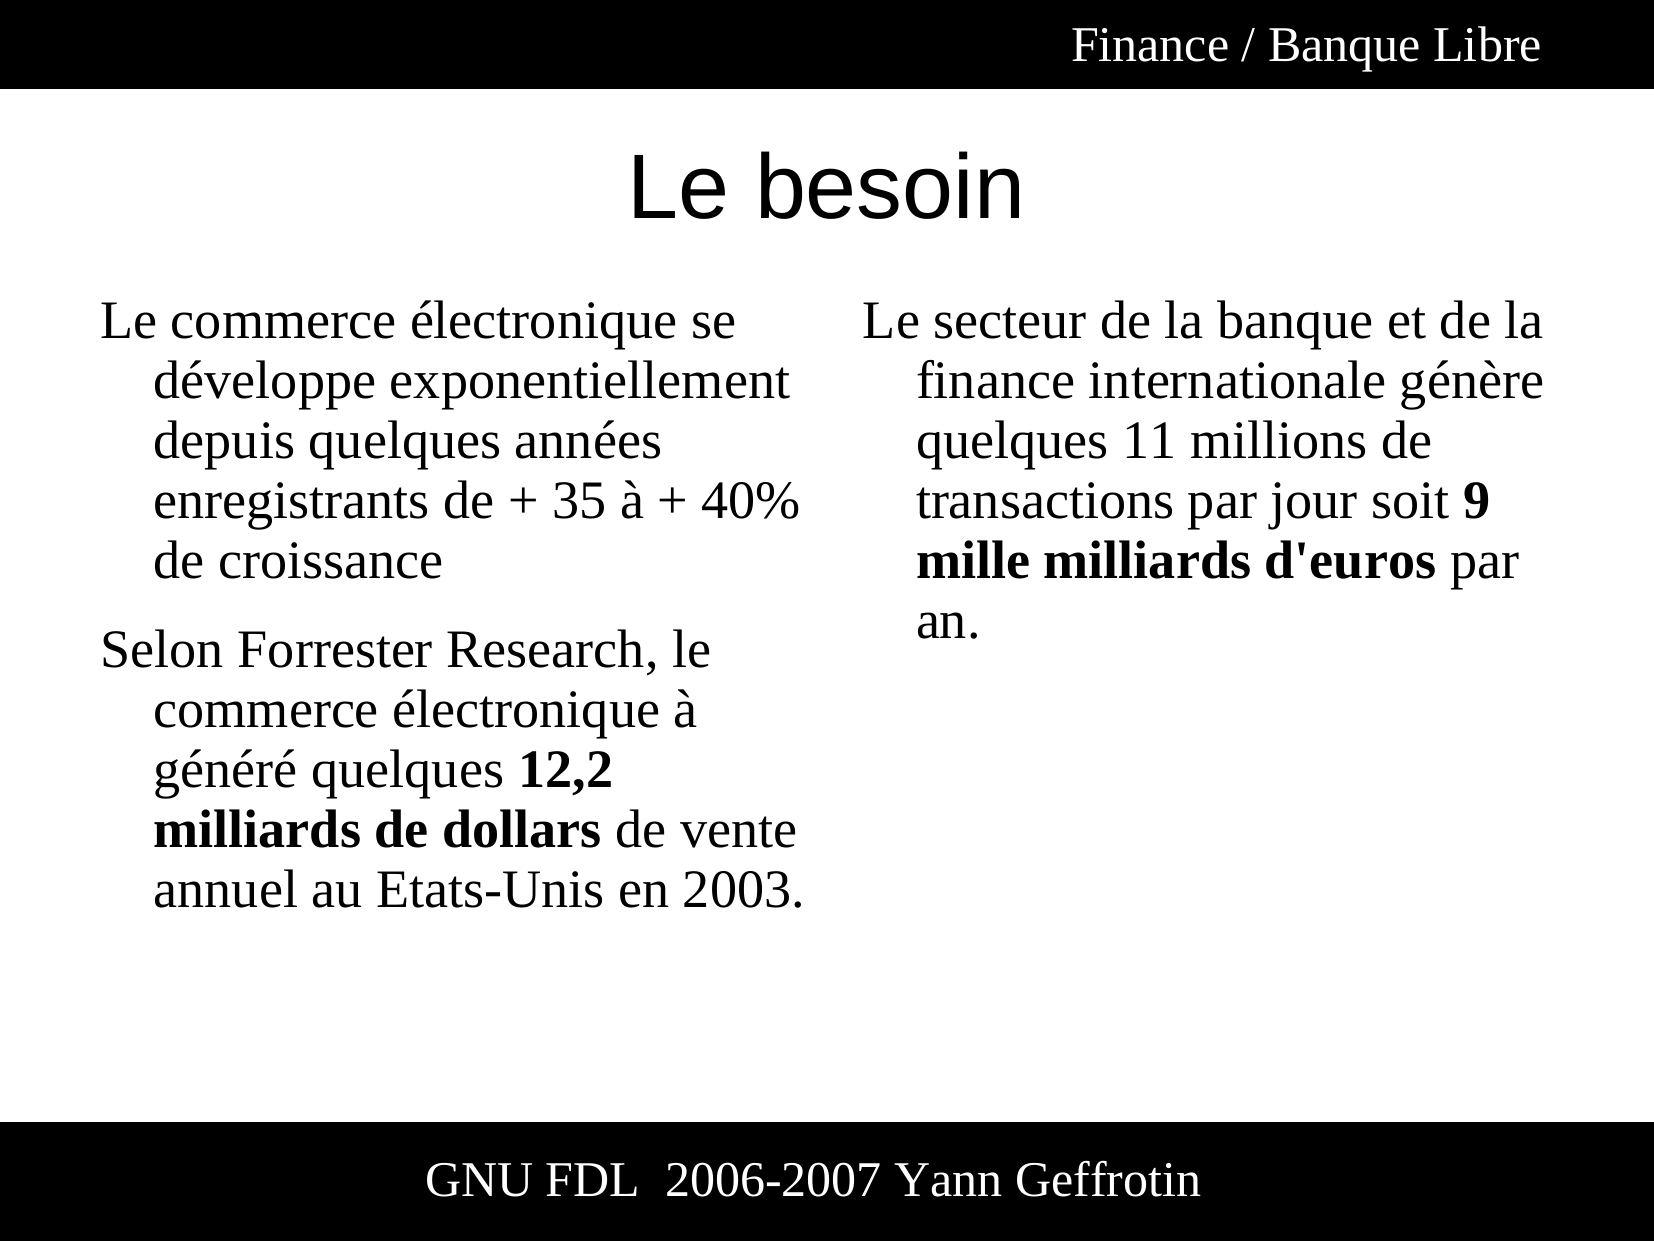

# Le besoin
Le commerce électronique se développe exponentiellement depuis quelques années enregistrants de + 35 à + 40% de croissance
Selon Forrester Research, le commerce électronique à généré quelques 12,2 milliards de dollars de vente annuel au Etats-Unis en 2003.
Le secteur de la banque et de la finance internationale génère quelques 11 millions de transactions par jour soit 9 mille milliards d'euros par an.